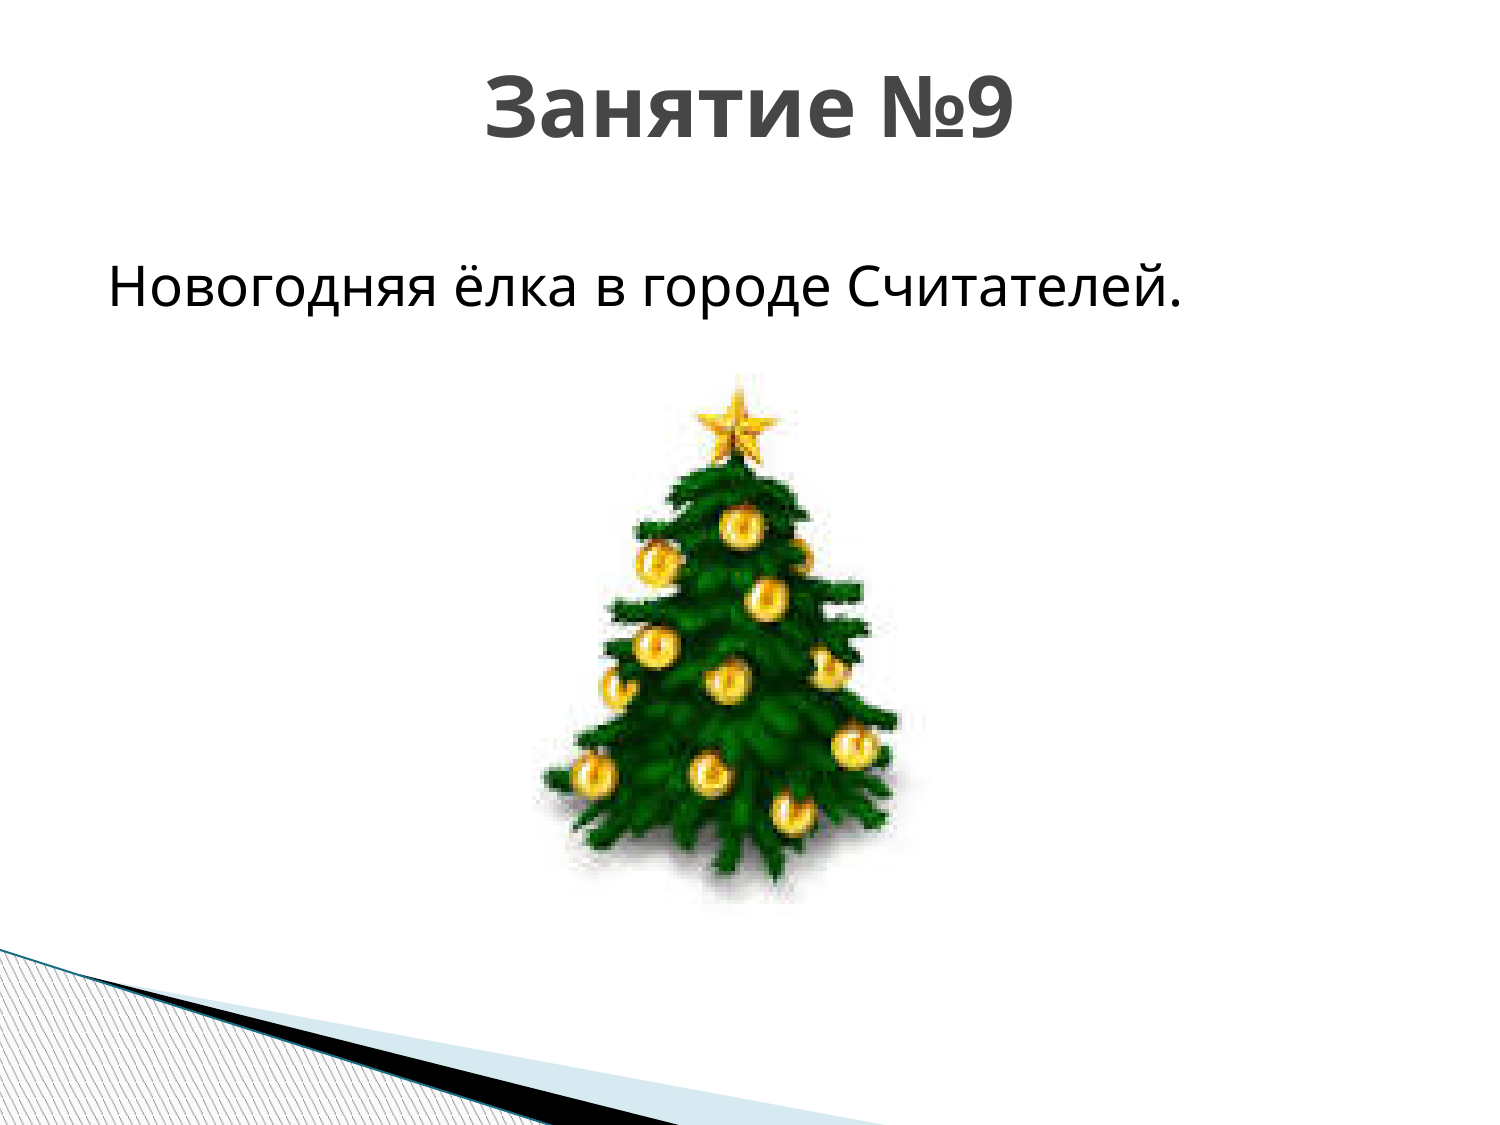

Занятие №9
# Новогодняя ёлка в городе Считателей.